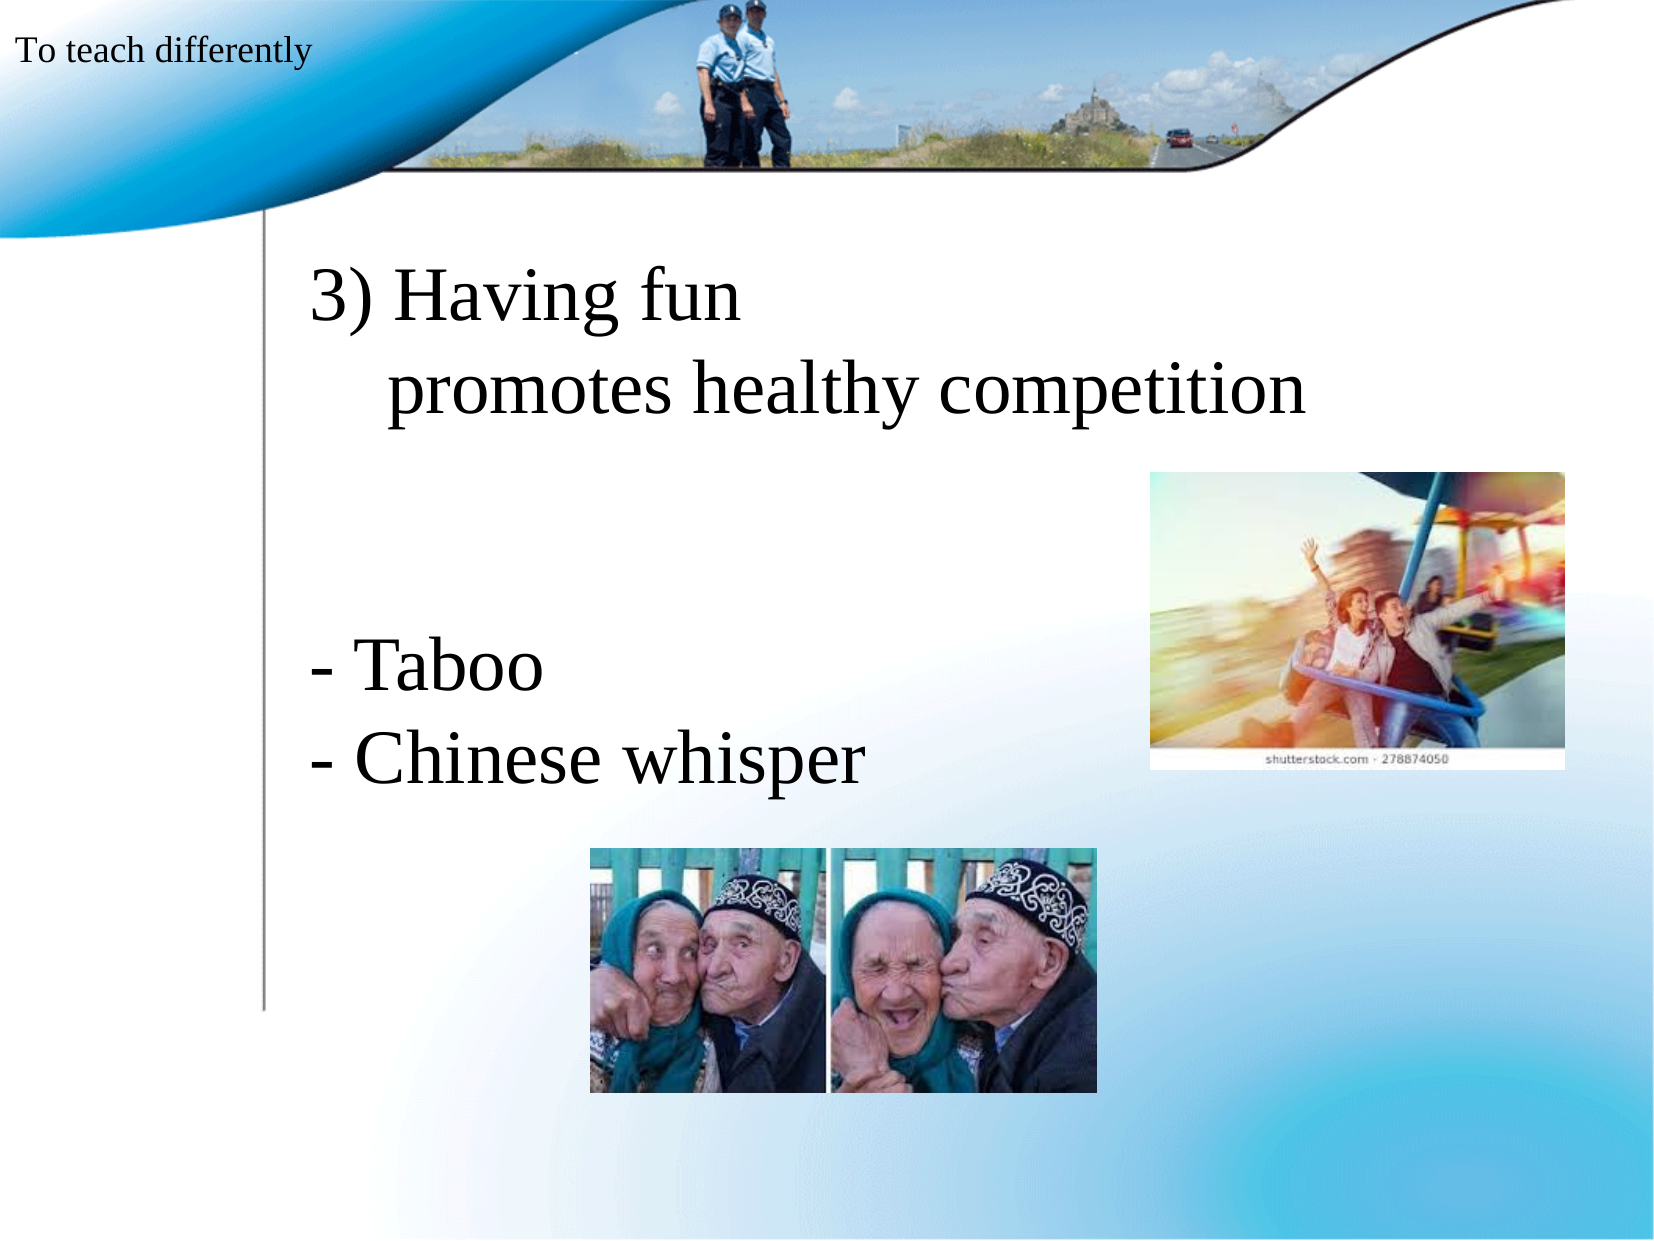

To teach differently
3) Having fun
 promotes healthy competition
- Taboo
- Chinese whisper